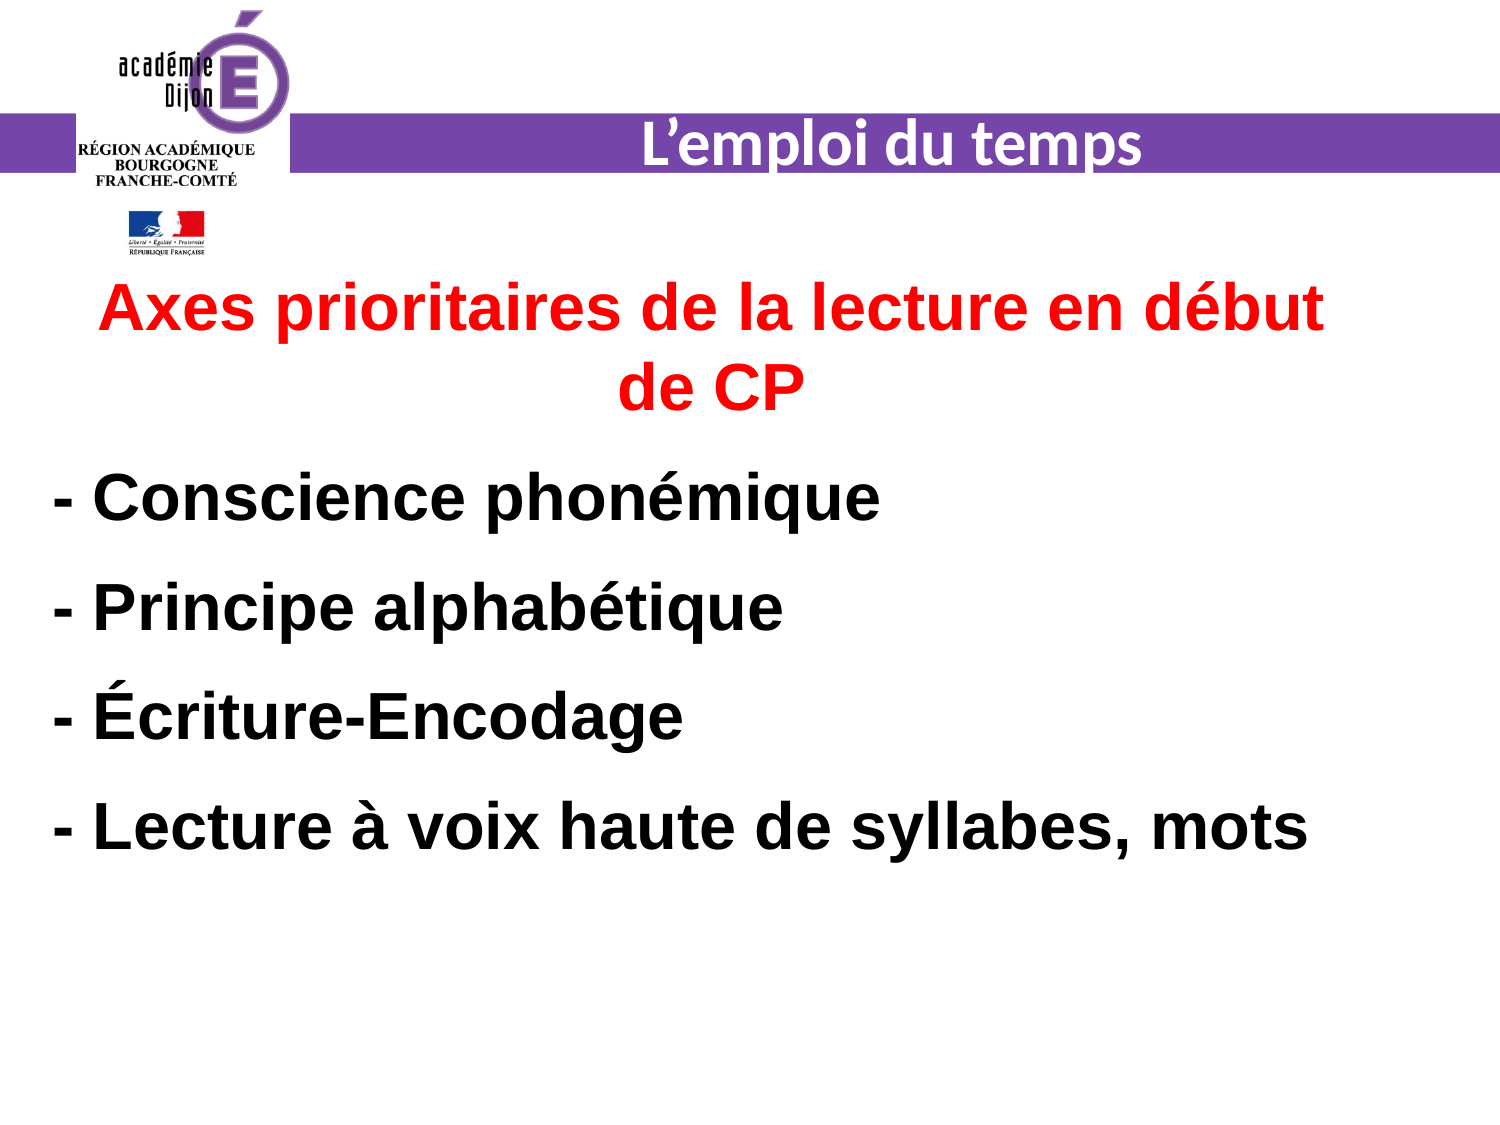

# L’emploi du temps
Axes prioritaires de la lecture en début de CP
- Conscience phonémique
- Principe alphabétique
- Écriture-Encodage
- Lecture à voix haute de syllabes, mots